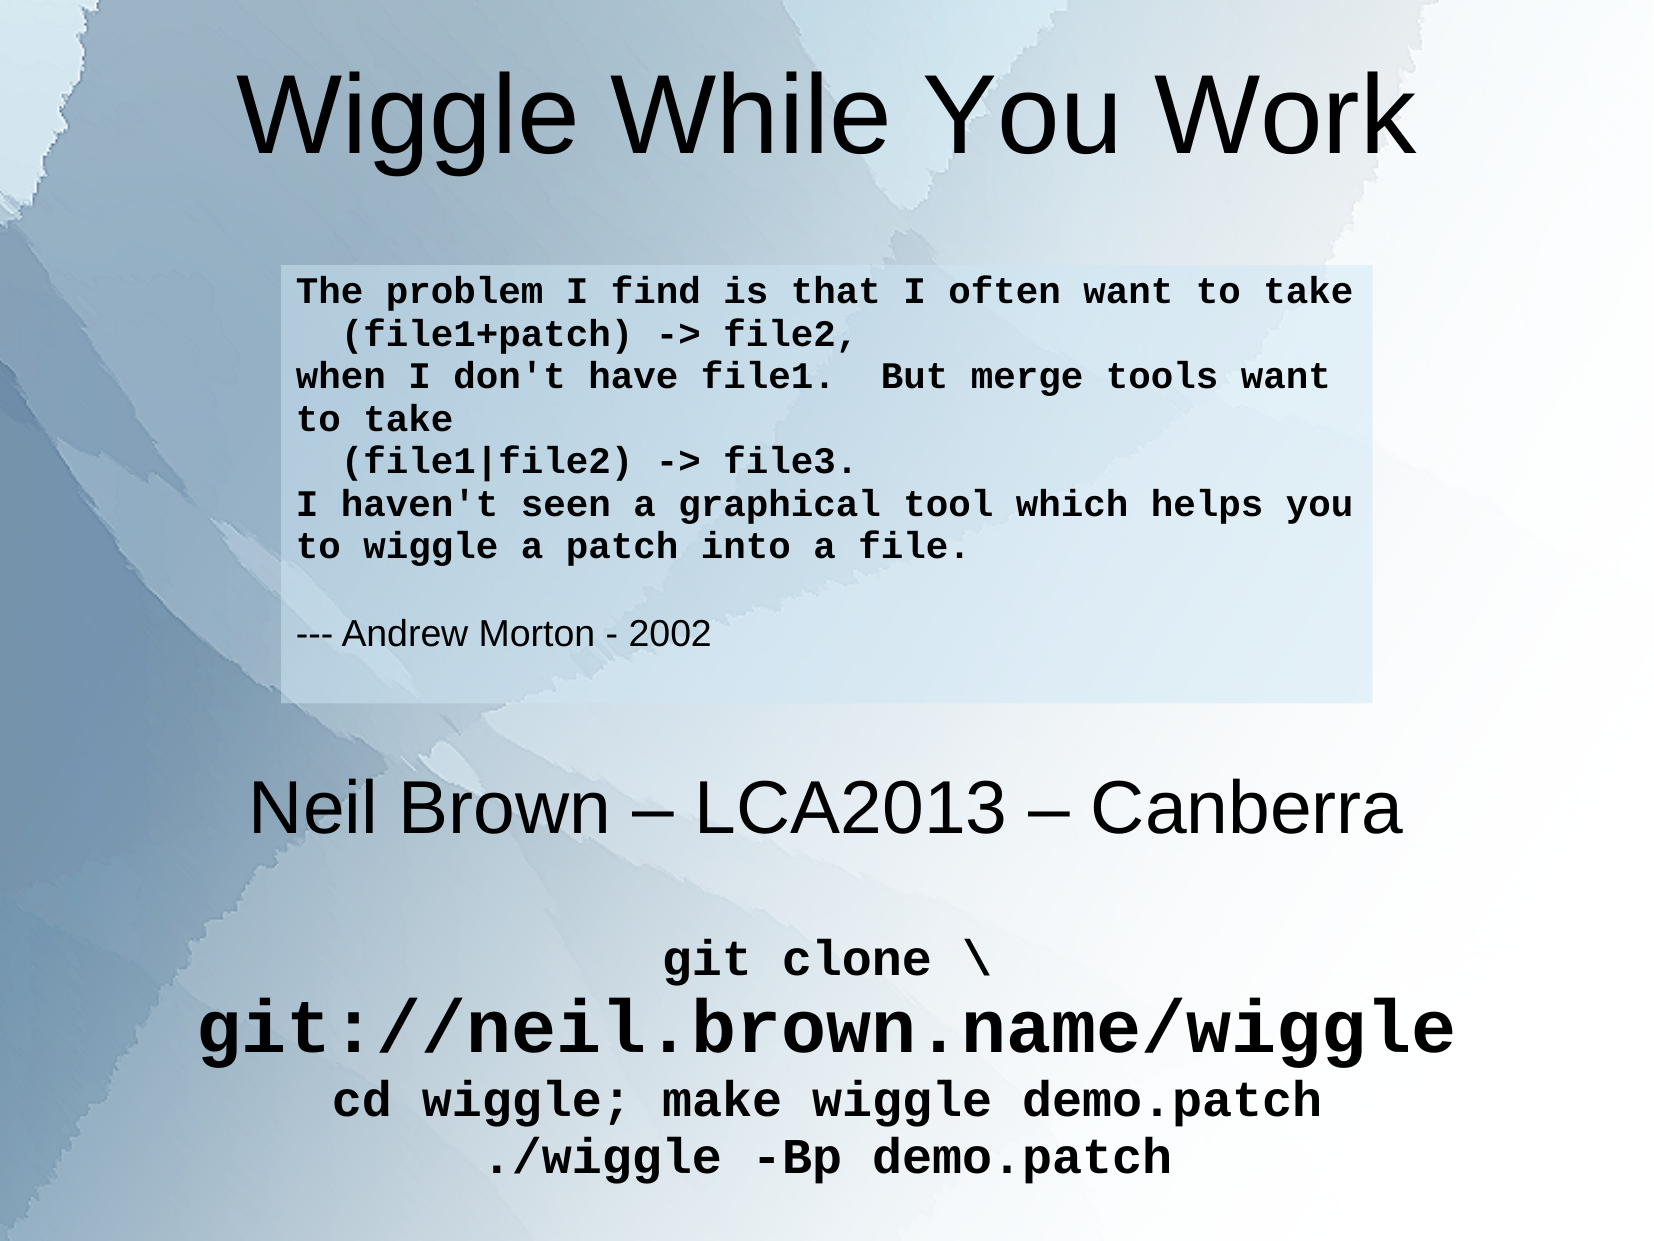

# Wiggle While You Work
Neil Brown – LCA2013 – Canberra
git clone \
git://neil.brown.name/wiggle
cd wiggle; make wiggle demo.patch
./wiggle -Bp demo.patch
The problem I find is that I often want to take
 (file1+patch) -> file2,
when I don't have file1. But merge tools want to take
 (file1|file2) -> file3.
I haven't seen a graphical tool which helps you to wiggle a patch into a file.
--- Andrew Morton - 2002